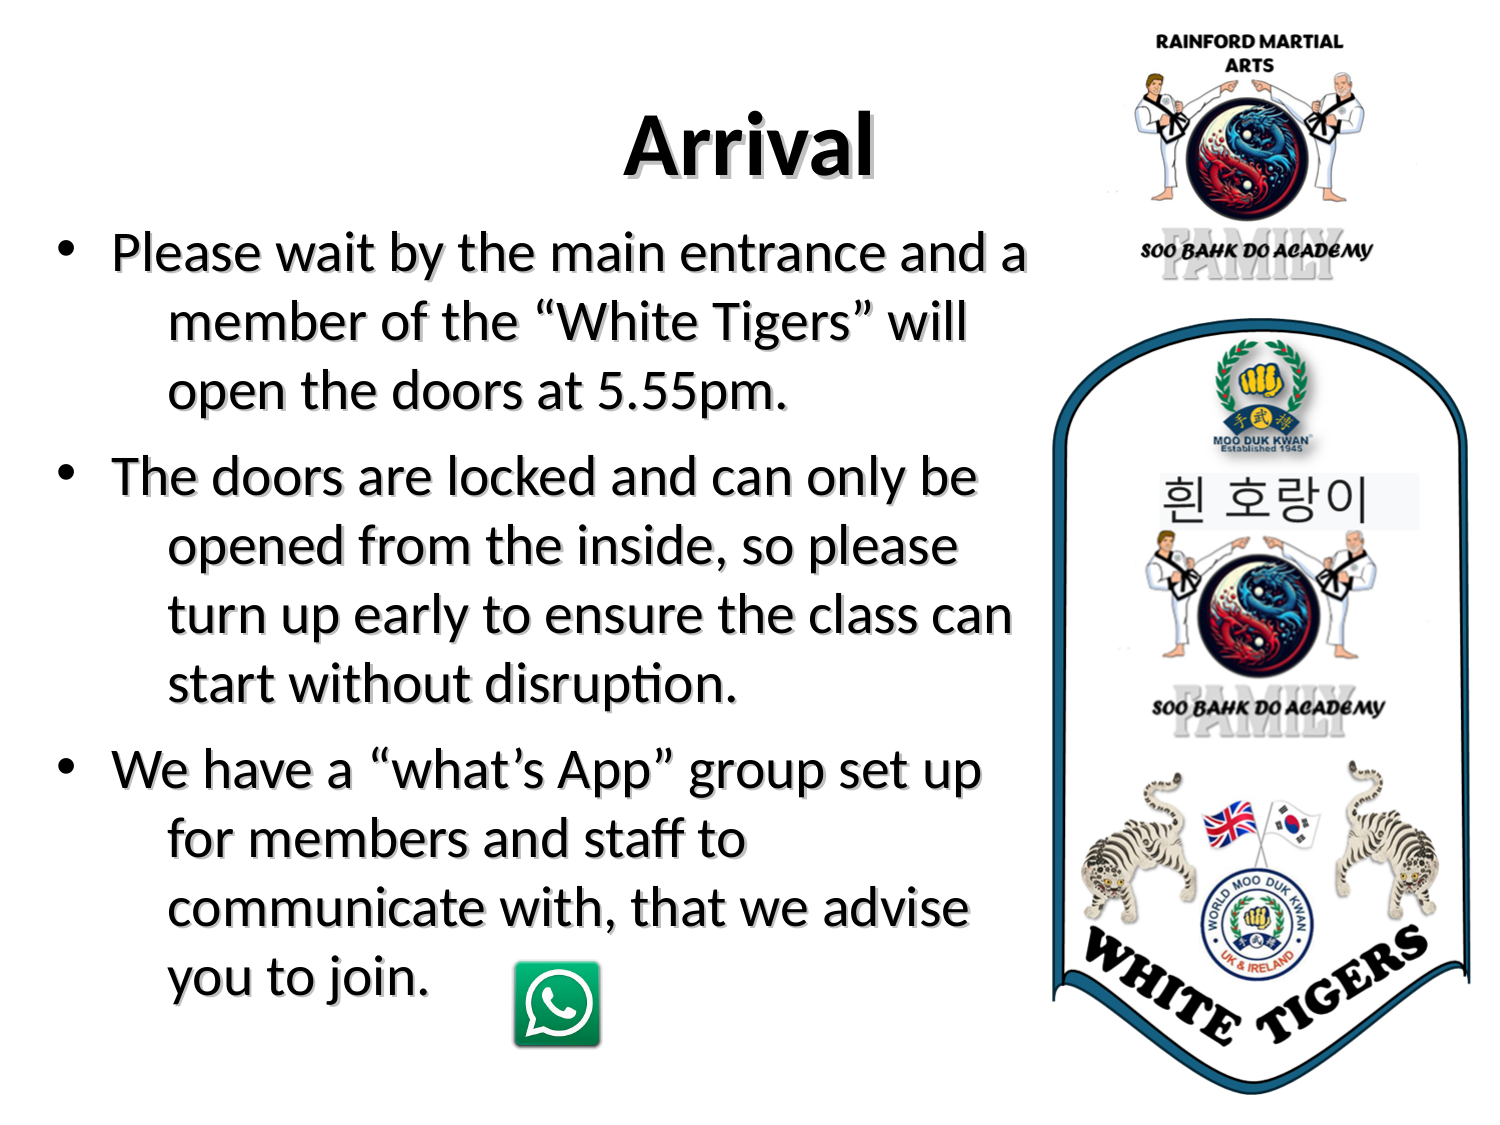

# Arrival
Please wait by the main entrance and a member of the “White Tigers” will open the doors at 5.55pm.
The doors are locked and can only be opened from the inside, so please turn up early to ensure the class can start without disruption.
We have a “what’s App” group set up for members and staff to communicate with, that we advise you to join.